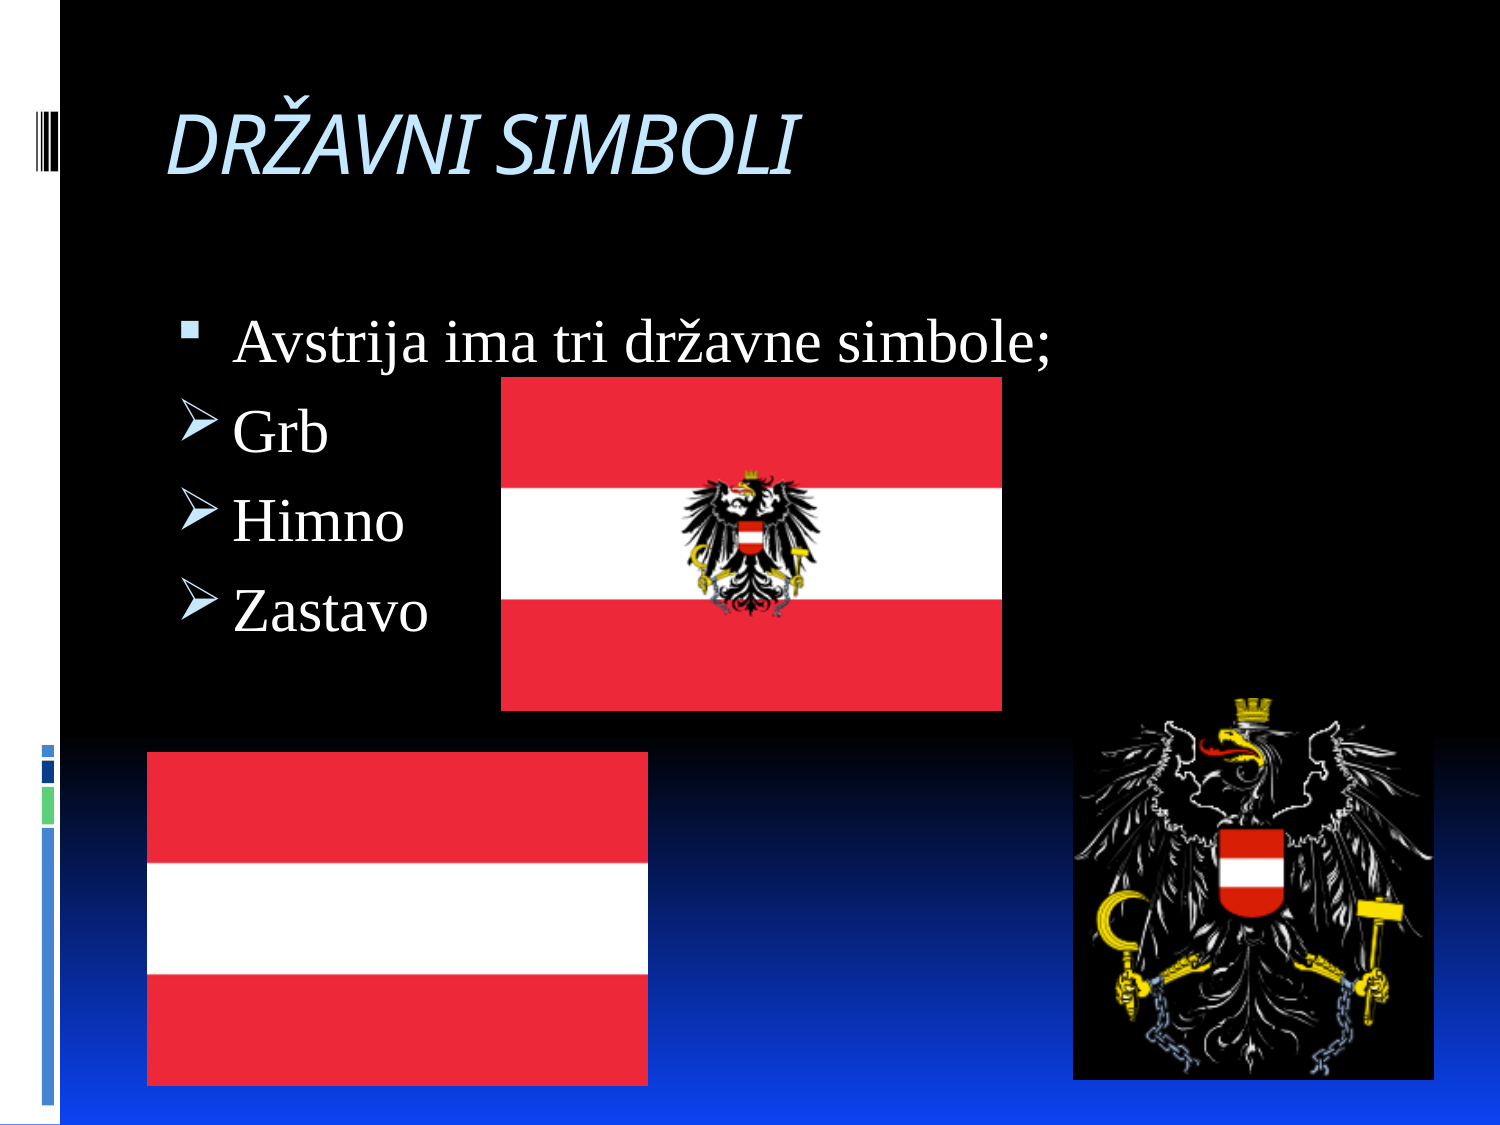

# DRŽAVNI SIMBOLI
Avstrija ima tri državne simbole;
Grb
Himno
Zastavo